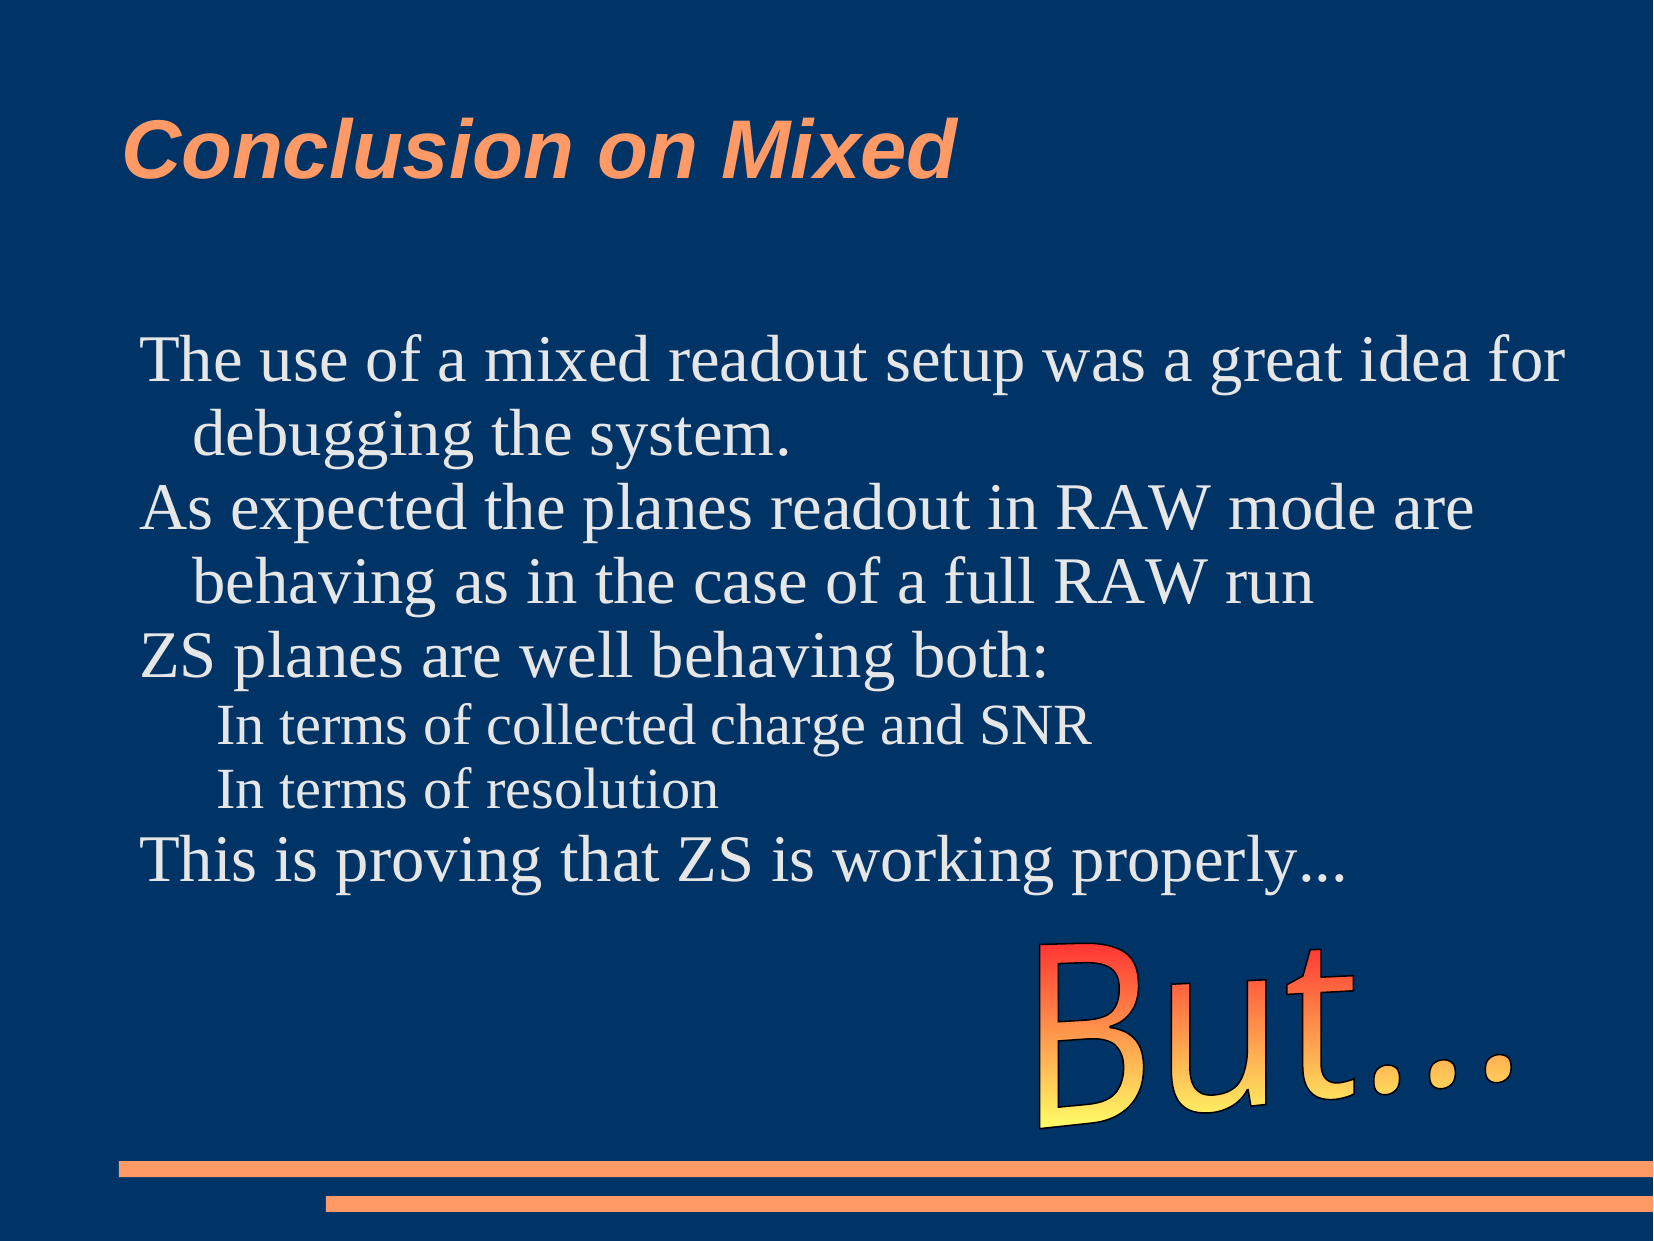

# Conclusion on Mixed
The use of a mixed readout setup was a great idea for debugging the system.
As expected the planes readout in RAW mode are behaving as in the case of a full RAW run
ZS planes are well behaving both:
In terms of collected charge and SNR
In terms of resolution
This is proving that ZS is working properly...
But...